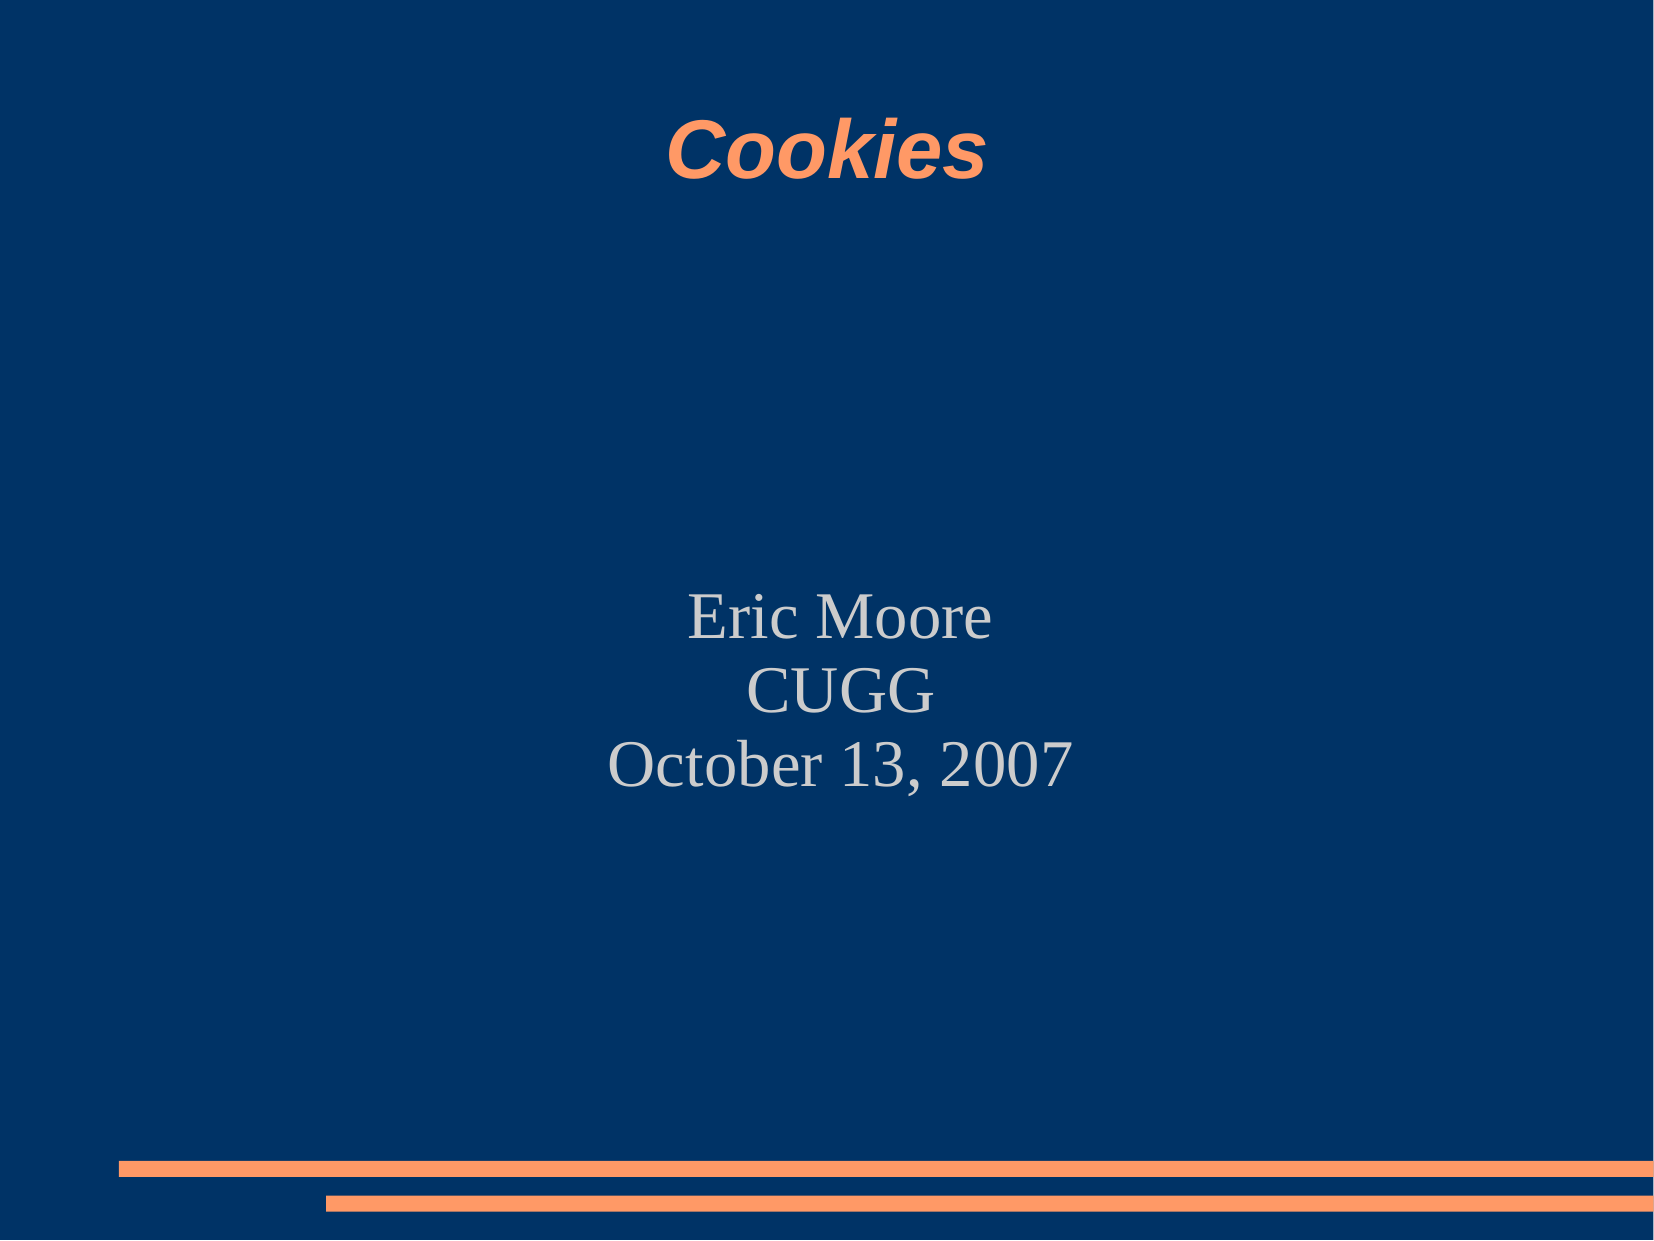

# Cookies
Eric Moore
CUGG
October 13, 2007